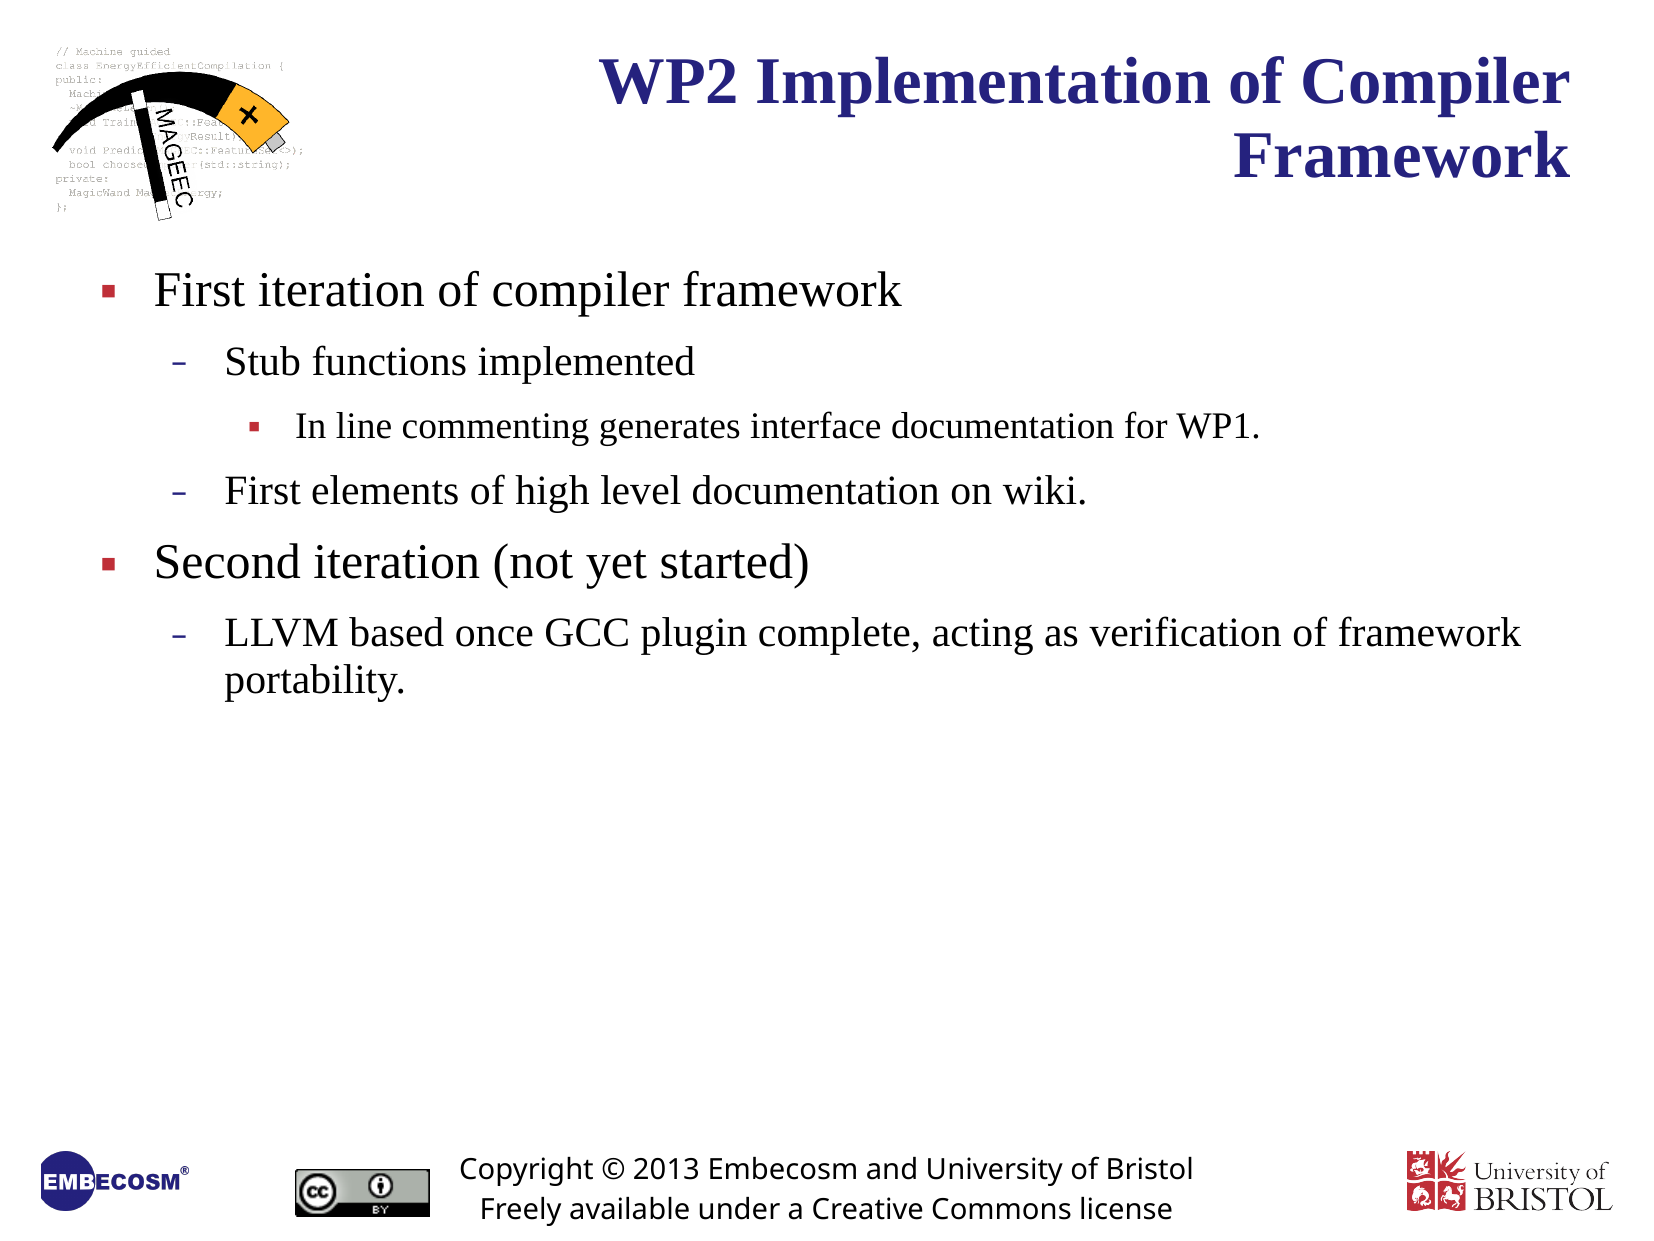

# WP2 Implementation of Compiler Framework
First iteration of compiler framework
Stub functions implemented
In line commenting generates interface documentation for WP1.
First elements of high level documentation on wiki.
Second iteration (not yet started)
LLVM based once GCC plugin complete, acting as verification of framework portability.